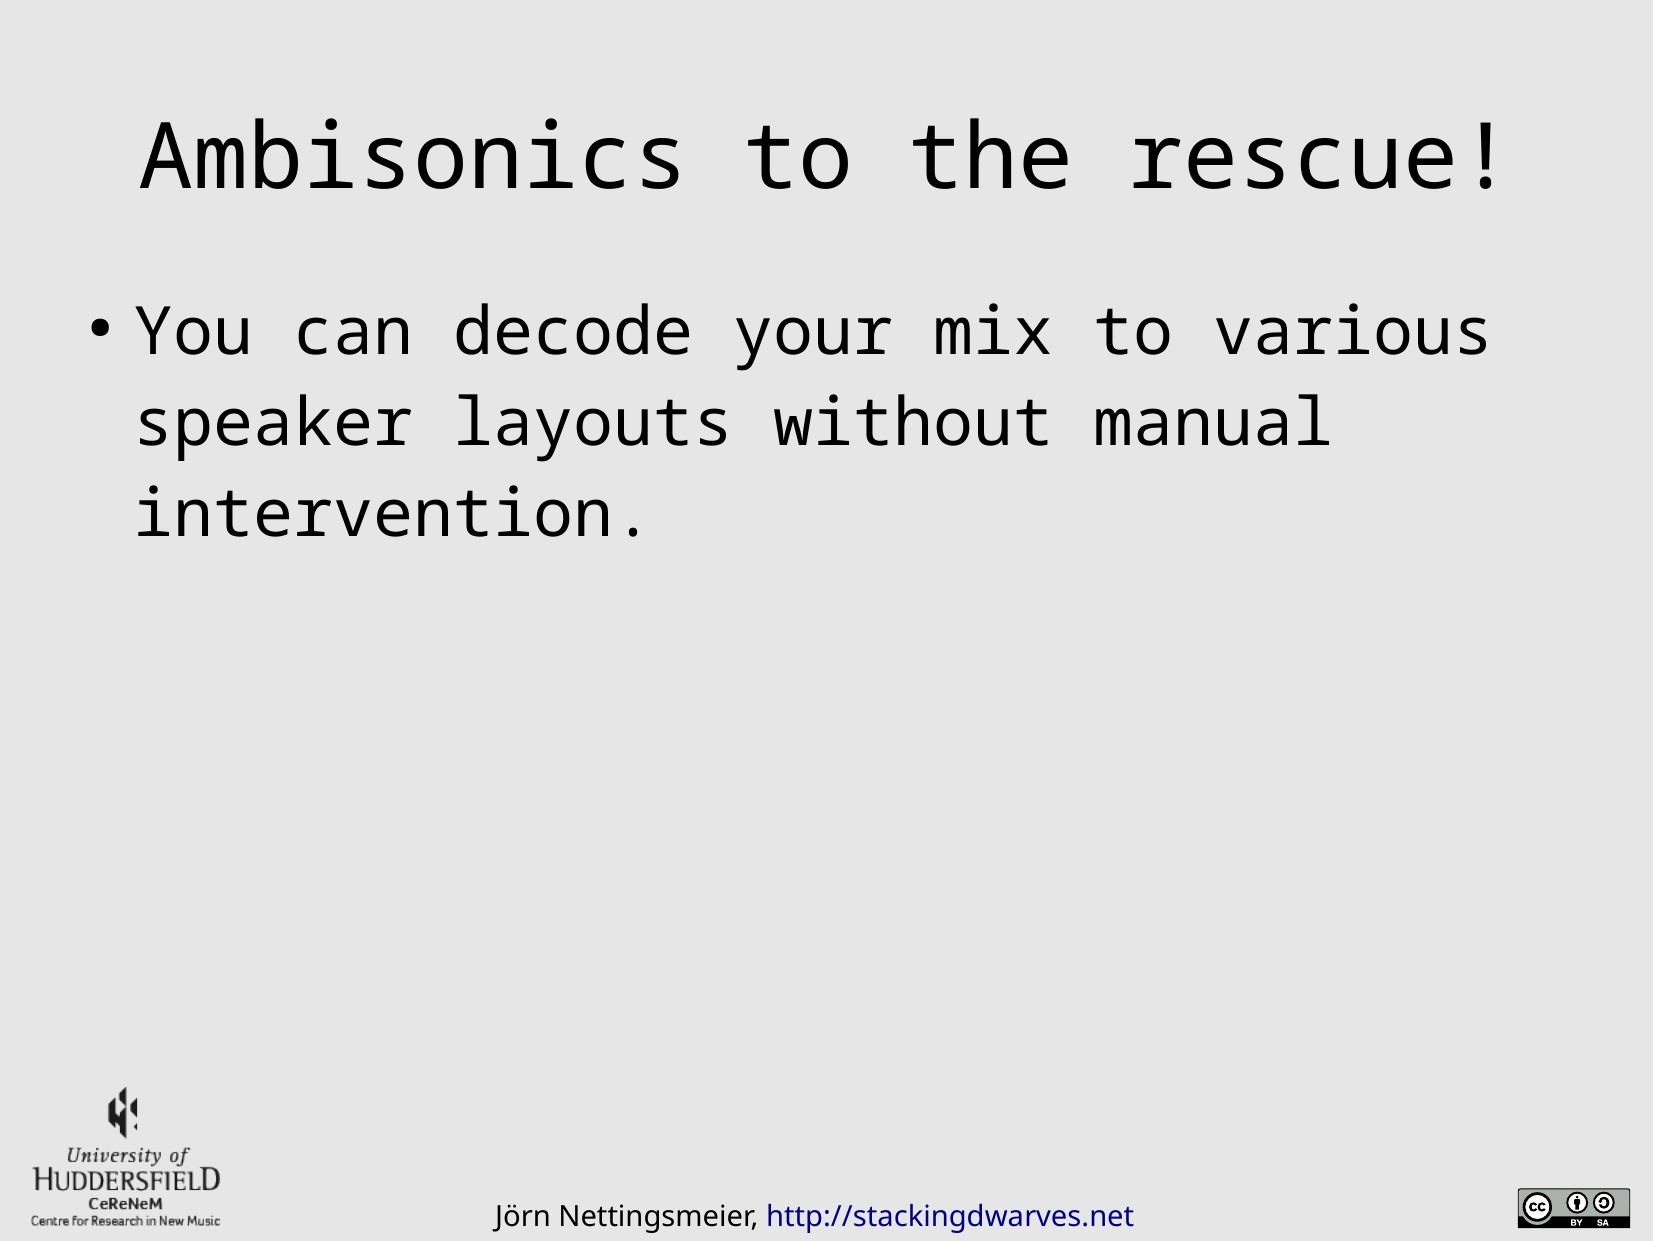

# Ambisonics to the rescue!
You can decode your mix to various speaker layouts without manual intervention.